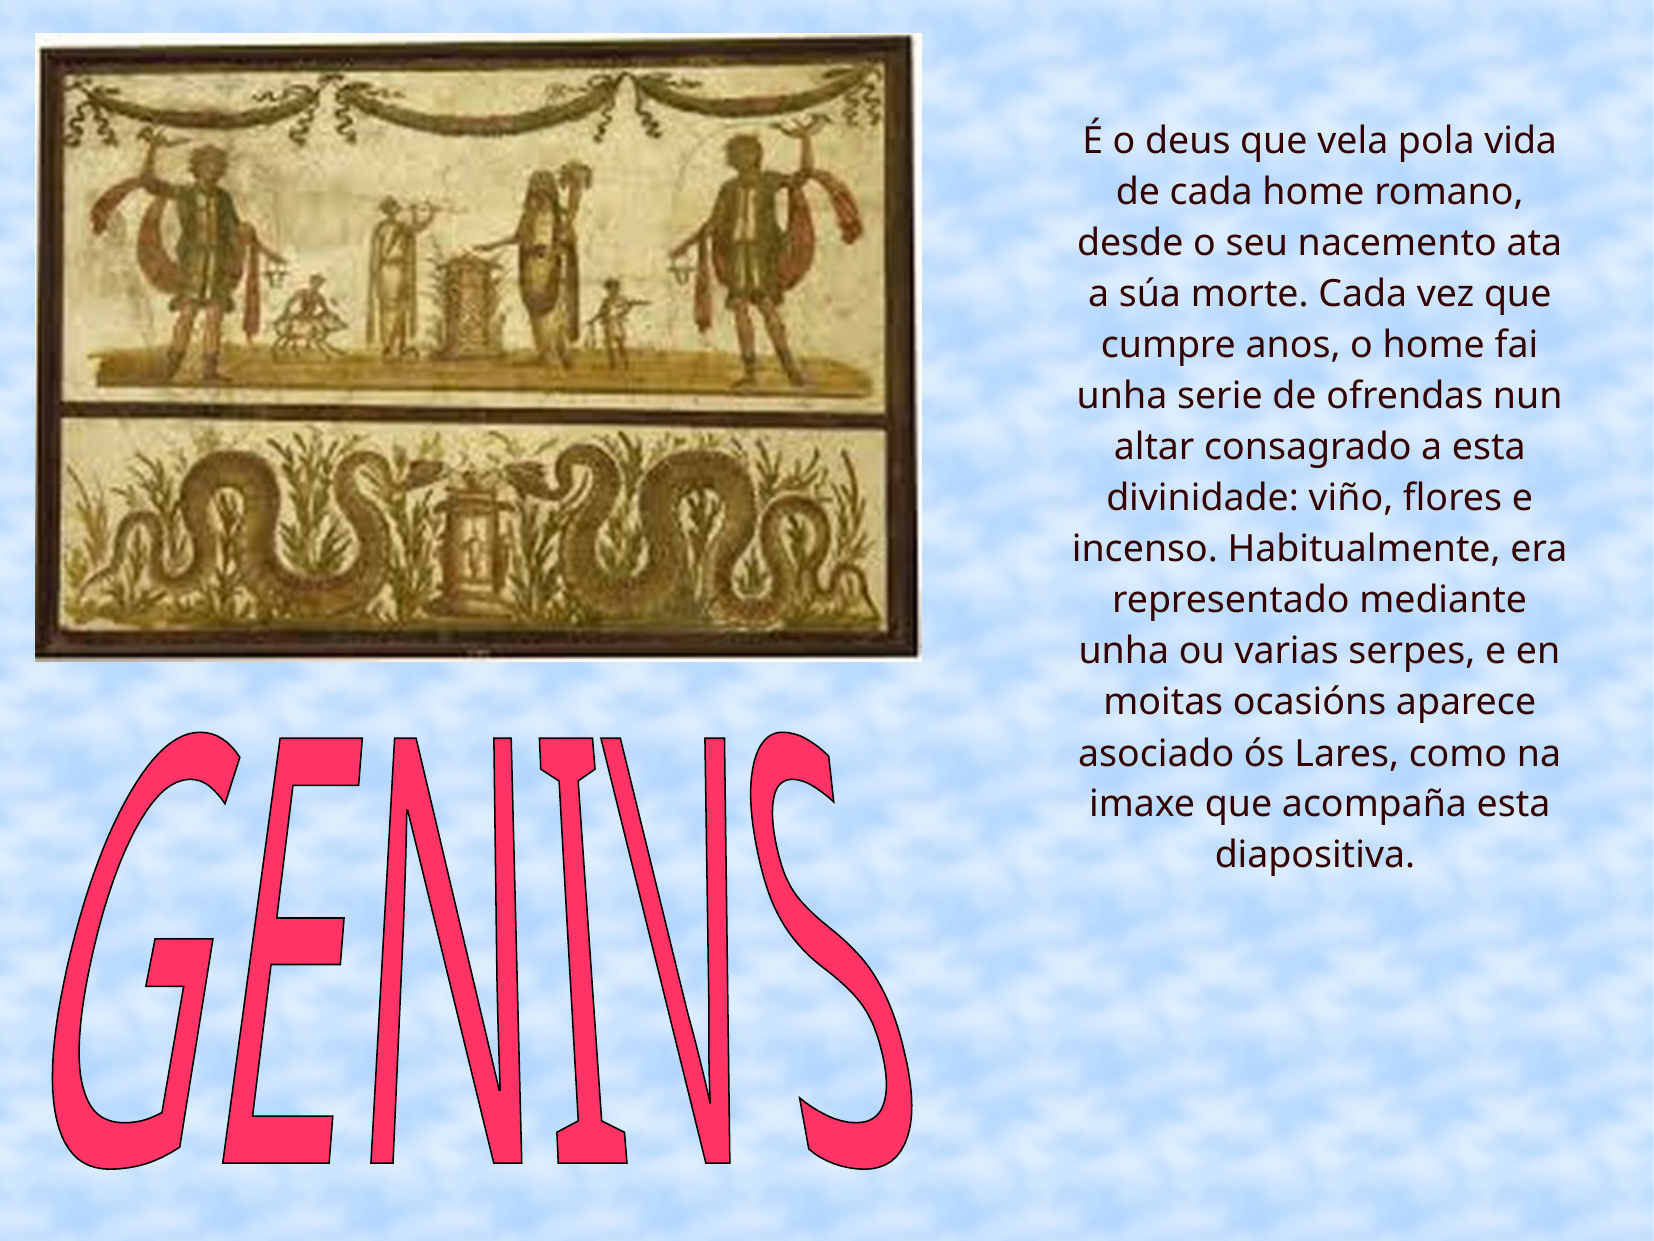

É o deus que vela pola vida de cada home romano, desde o seu nacemento ata a súa morte. Cada vez que cumpre anos, o home fai unha serie de ofrendas nun altar consagrado a esta divinidade: viño, flores e incenso. Habitualmente, era representado mediante unha ou varias serpes, e en moitas ocasións aparece asociado ós Lares, como na imaxe que acompaña esta diapositiva.
GENIVS